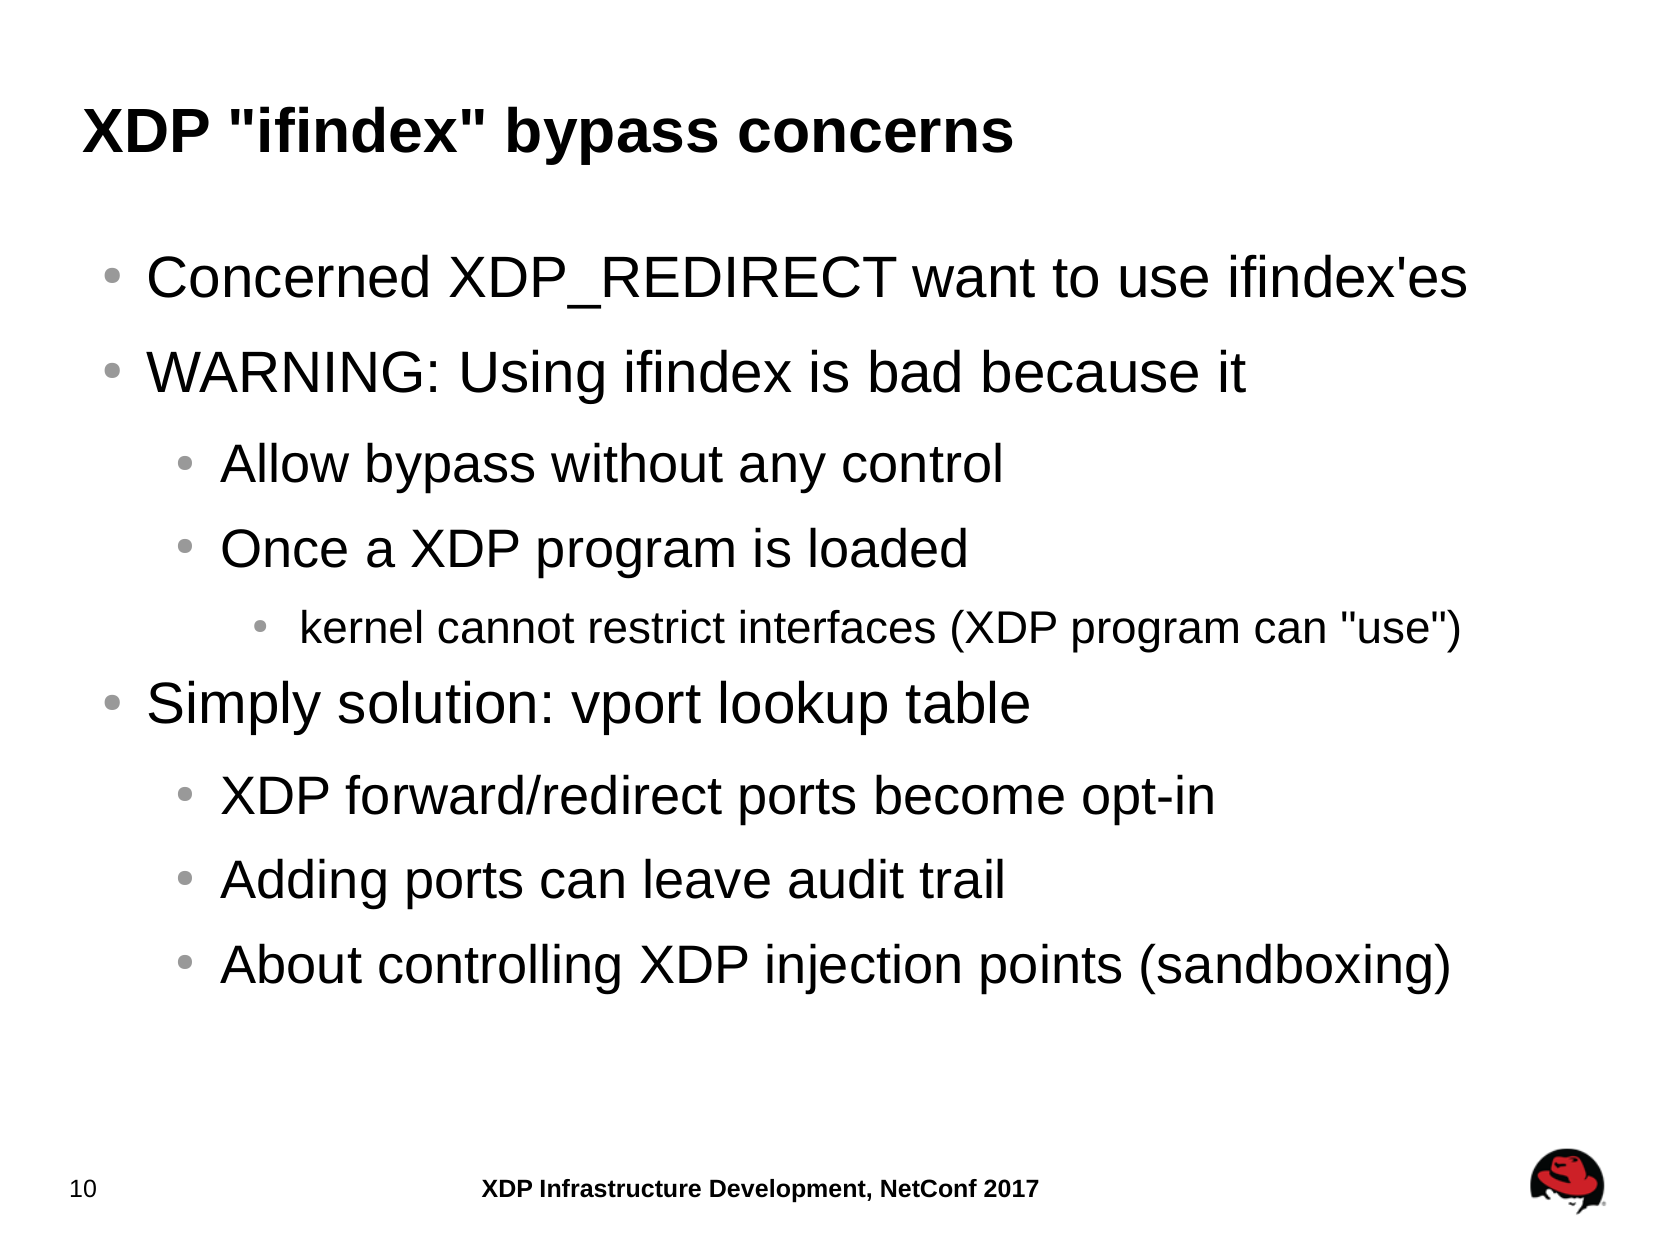

# XDP "ifindex" bypass concerns
Concerned XDP_REDIRECT want to use ifindex'es
WARNING: Using ifindex is bad because it
Allow bypass without any control
Once a XDP program is loaded
kernel cannot restrict interfaces (XDP program can "use")
Simply solution: vport lookup table
XDP forward/redirect ports become opt-in
Adding ports can leave audit trail
About controlling XDP injection points (sandboxing)